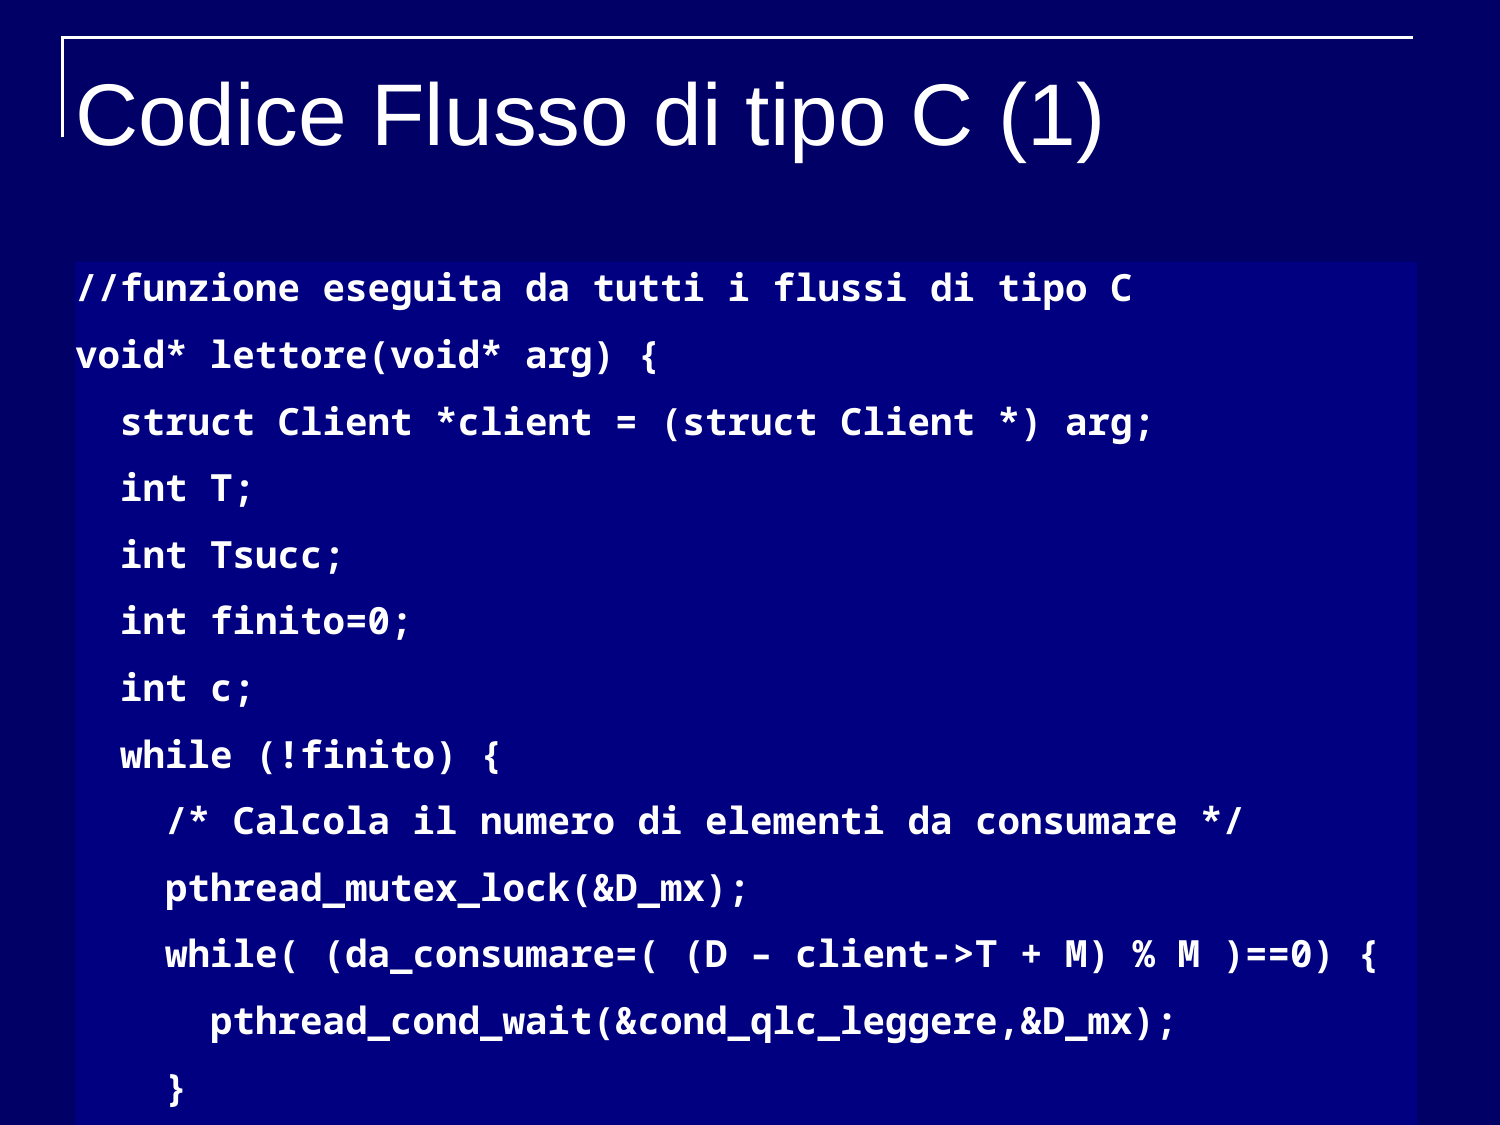

# Codice Flusso di tipo C (1)
//funzione eseguita da tutti i flussi di tipo C
void* lettore(void* arg) {
 struct Client *client = (struct Client *) arg;
 int T;
 int Tsucc;
 int finito=0;
 int c;
 while (!finito) {
 /* Calcola il numero di elementi da consumare */
 pthread_mutex_lock(&D_mx);
 while( (da_consumare=( (D – client->T + M) % M )==0) {
 pthread_cond_wait(&cond_qlc_leggere,&D_mx);
 }
 pthread_mutex_unlock(&D_mx);